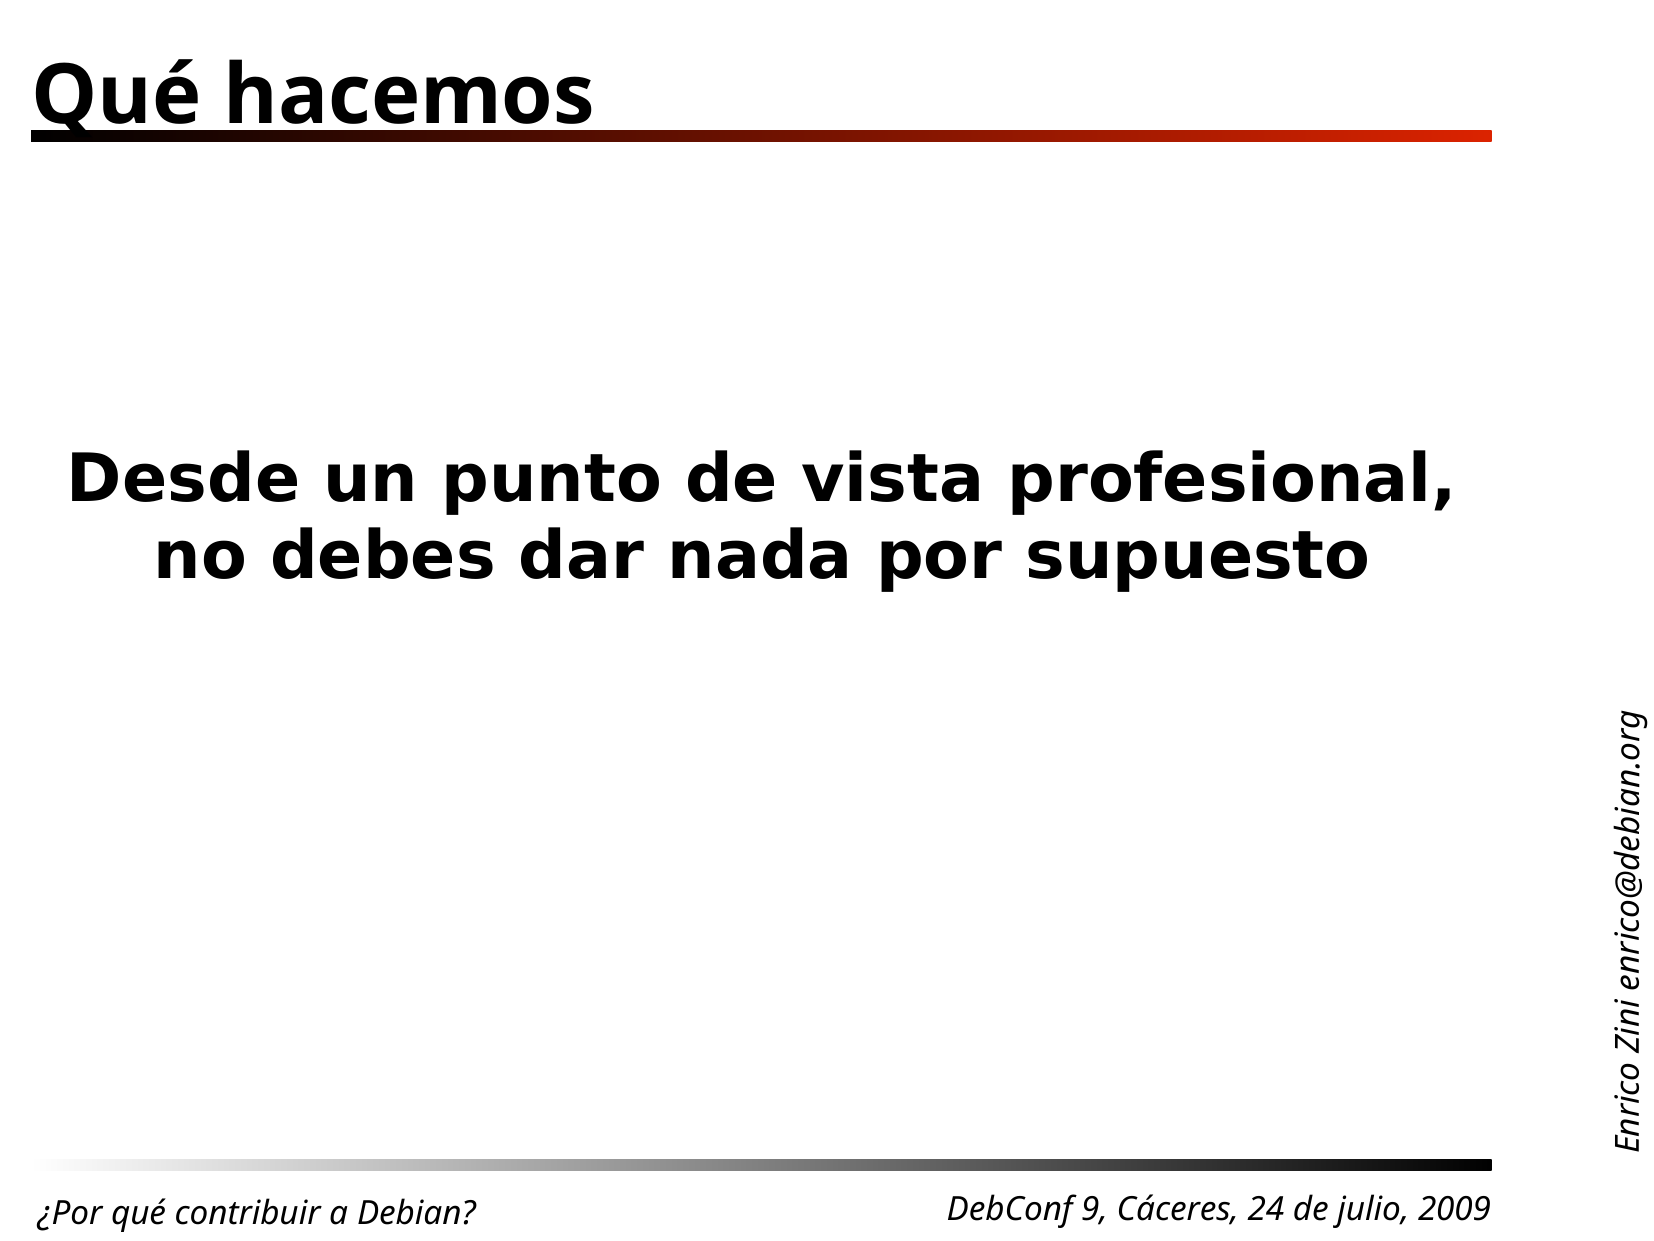

Qué hacemos
Desde un punto de vista profesional, no debes dar nada por supuesto